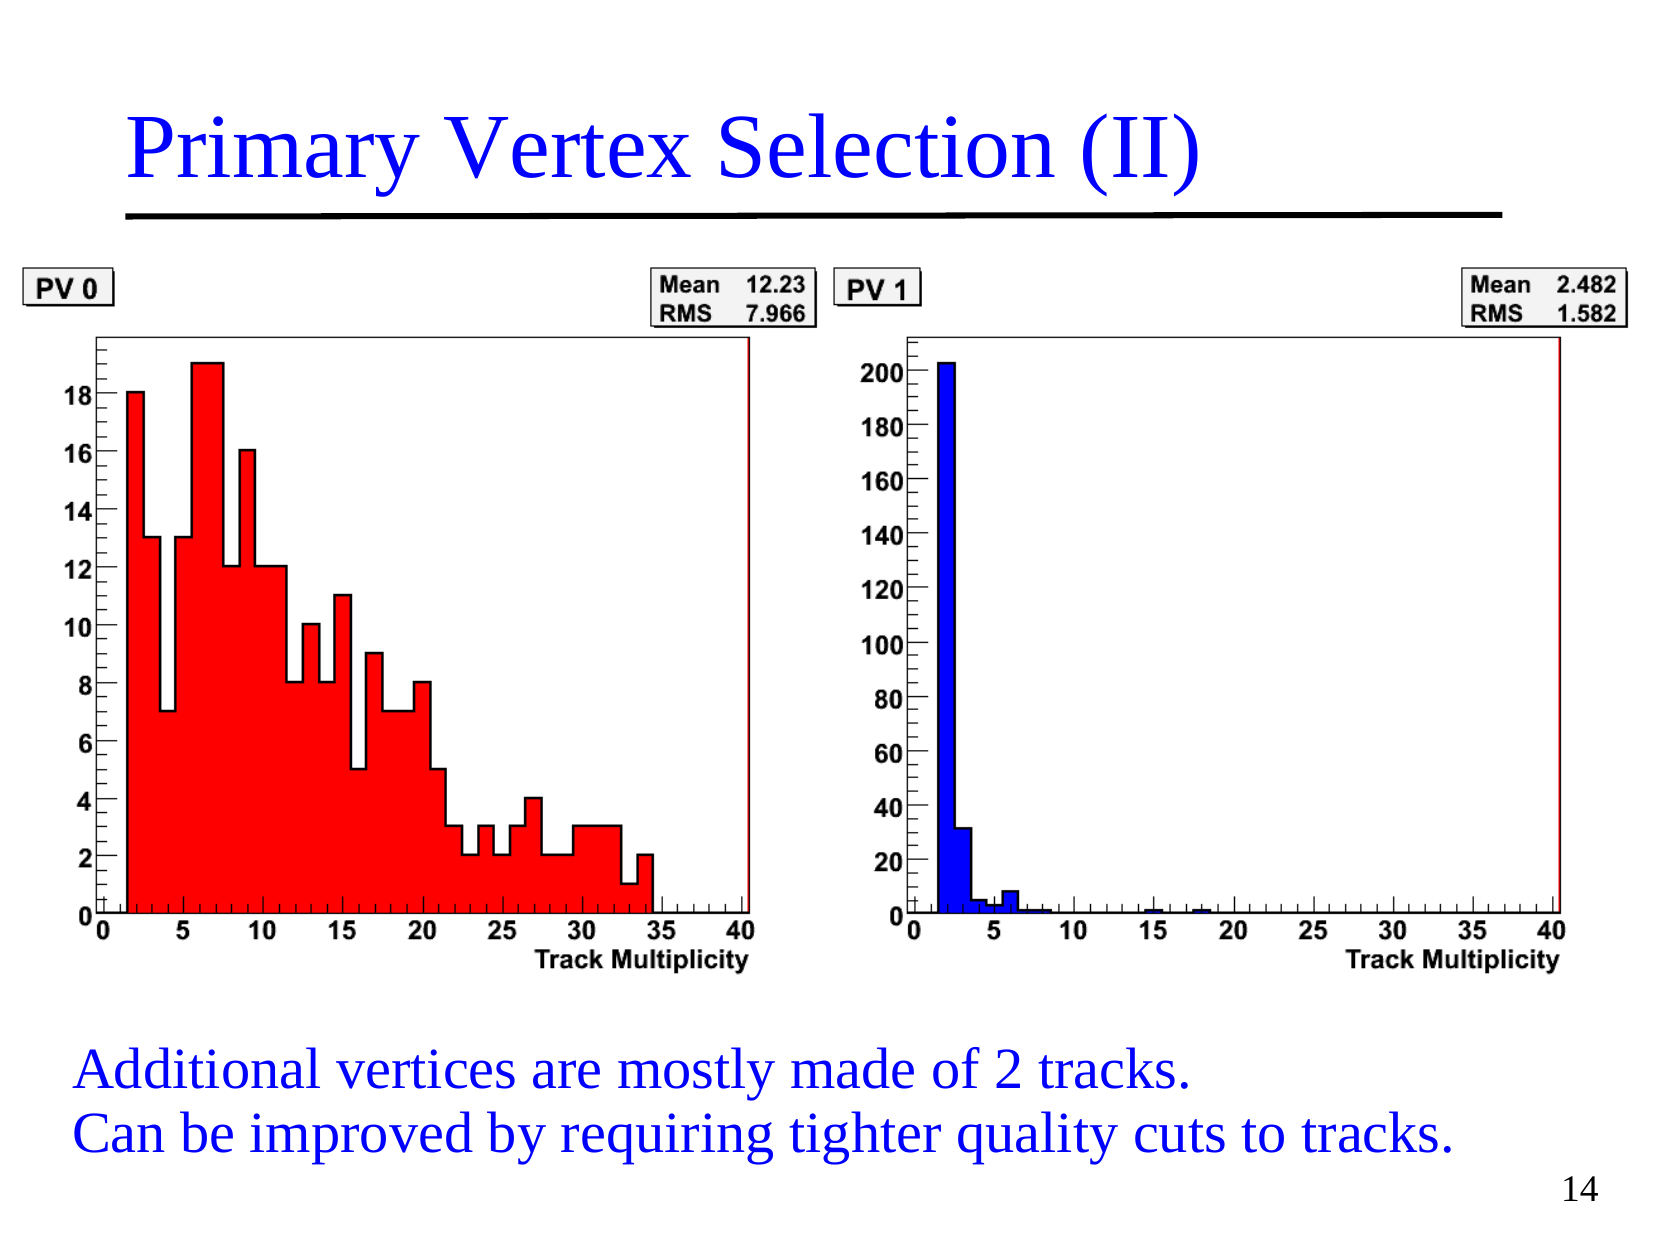

Primary Vertex Selection (II)
Additional vertices are mostly made of 2 tracks.
Can be improved by requiring tighter quality cuts to tracks.